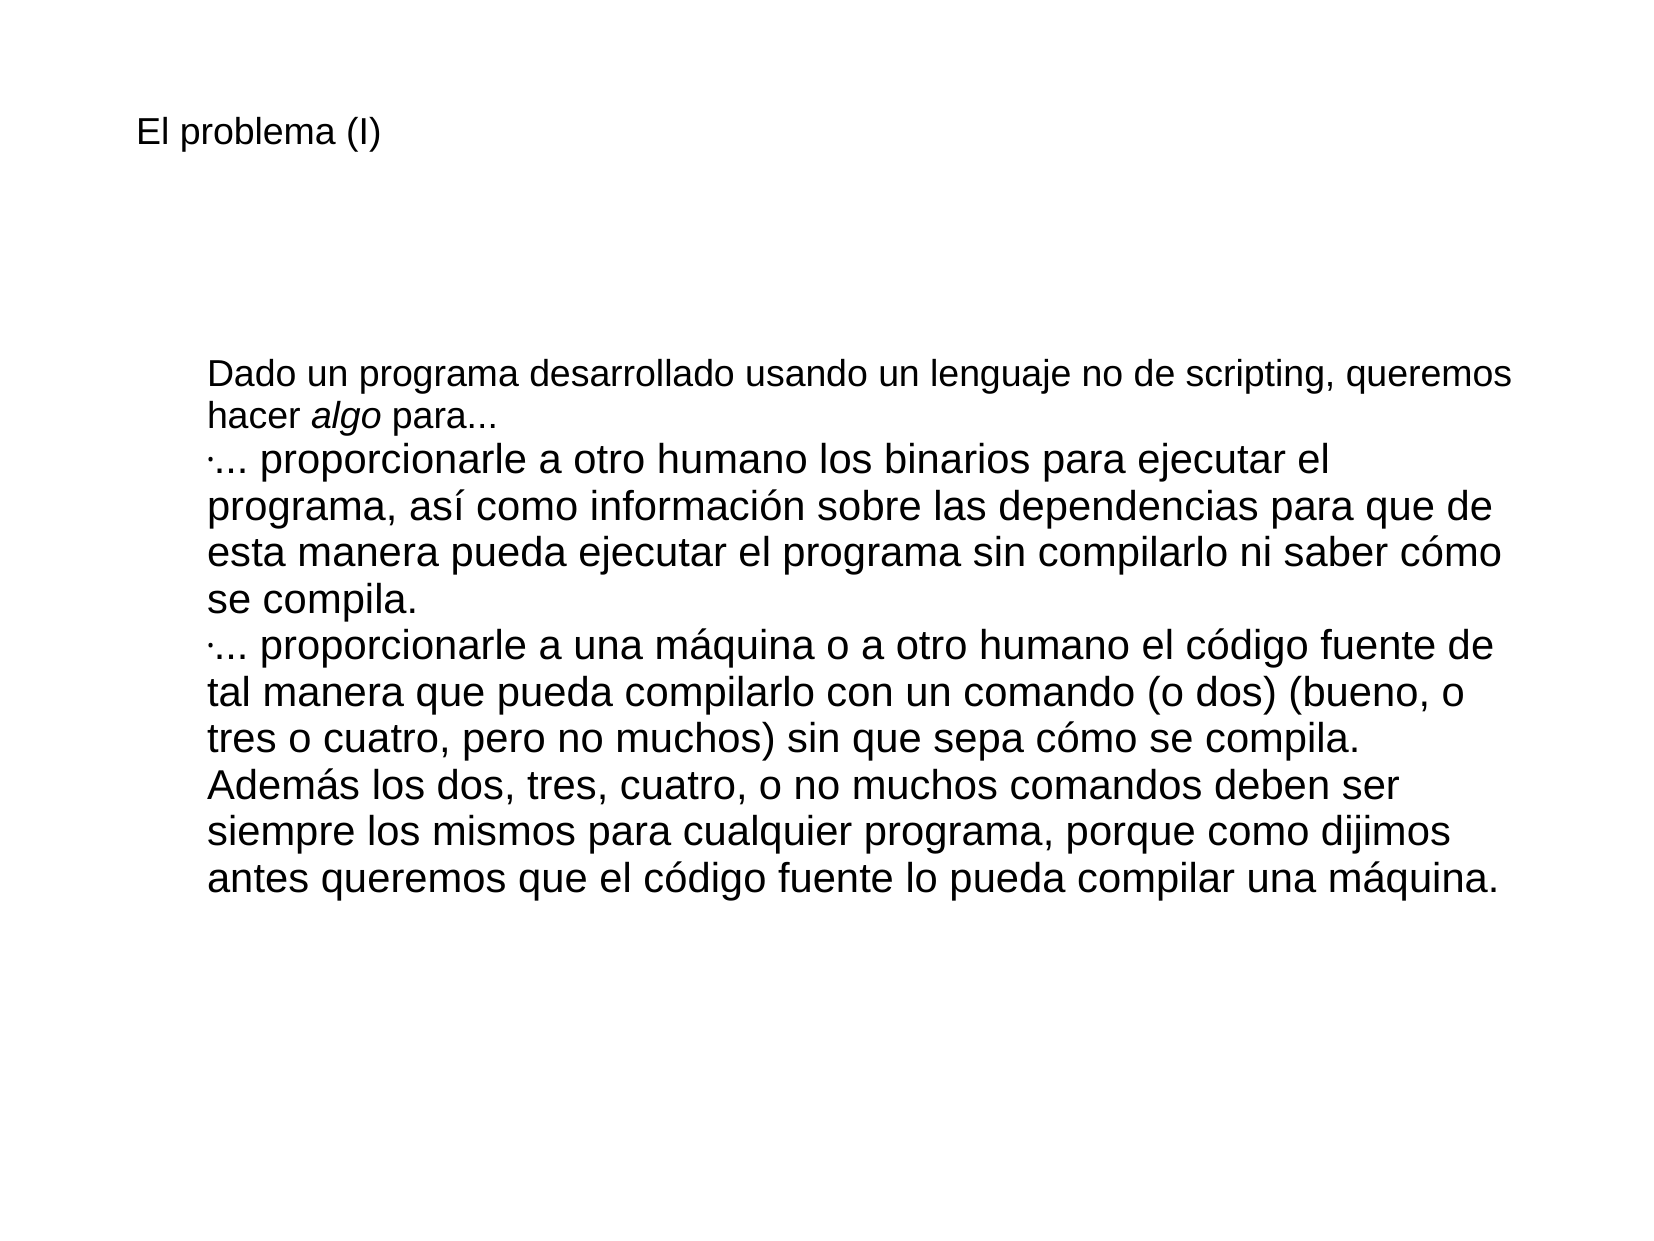

El problema (I)
Dado un programa desarrollado usando un lenguaje no de scripting, queremos hacer algo para...
... proporcionarle a otro humano los binarios para ejecutar el programa, así como información sobre las dependencias para que de esta manera pueda ejecutar el programa sin compilarlo ni saber cómo se compila.
... proporcionarle a una máquina o a otro humano el código fuente de tal manera que pueda compilarlo con un comando (o dos) (bueno, o tres o cuatro, pero no muchos) sin que sepa cómo se compila. Además los dos, tres, cuatro, o no muchos comandos deben ser siempre los mismos para cualquier programa, porque como dijimos antes queremos que el código fuente lo pueda compilar una máquina.